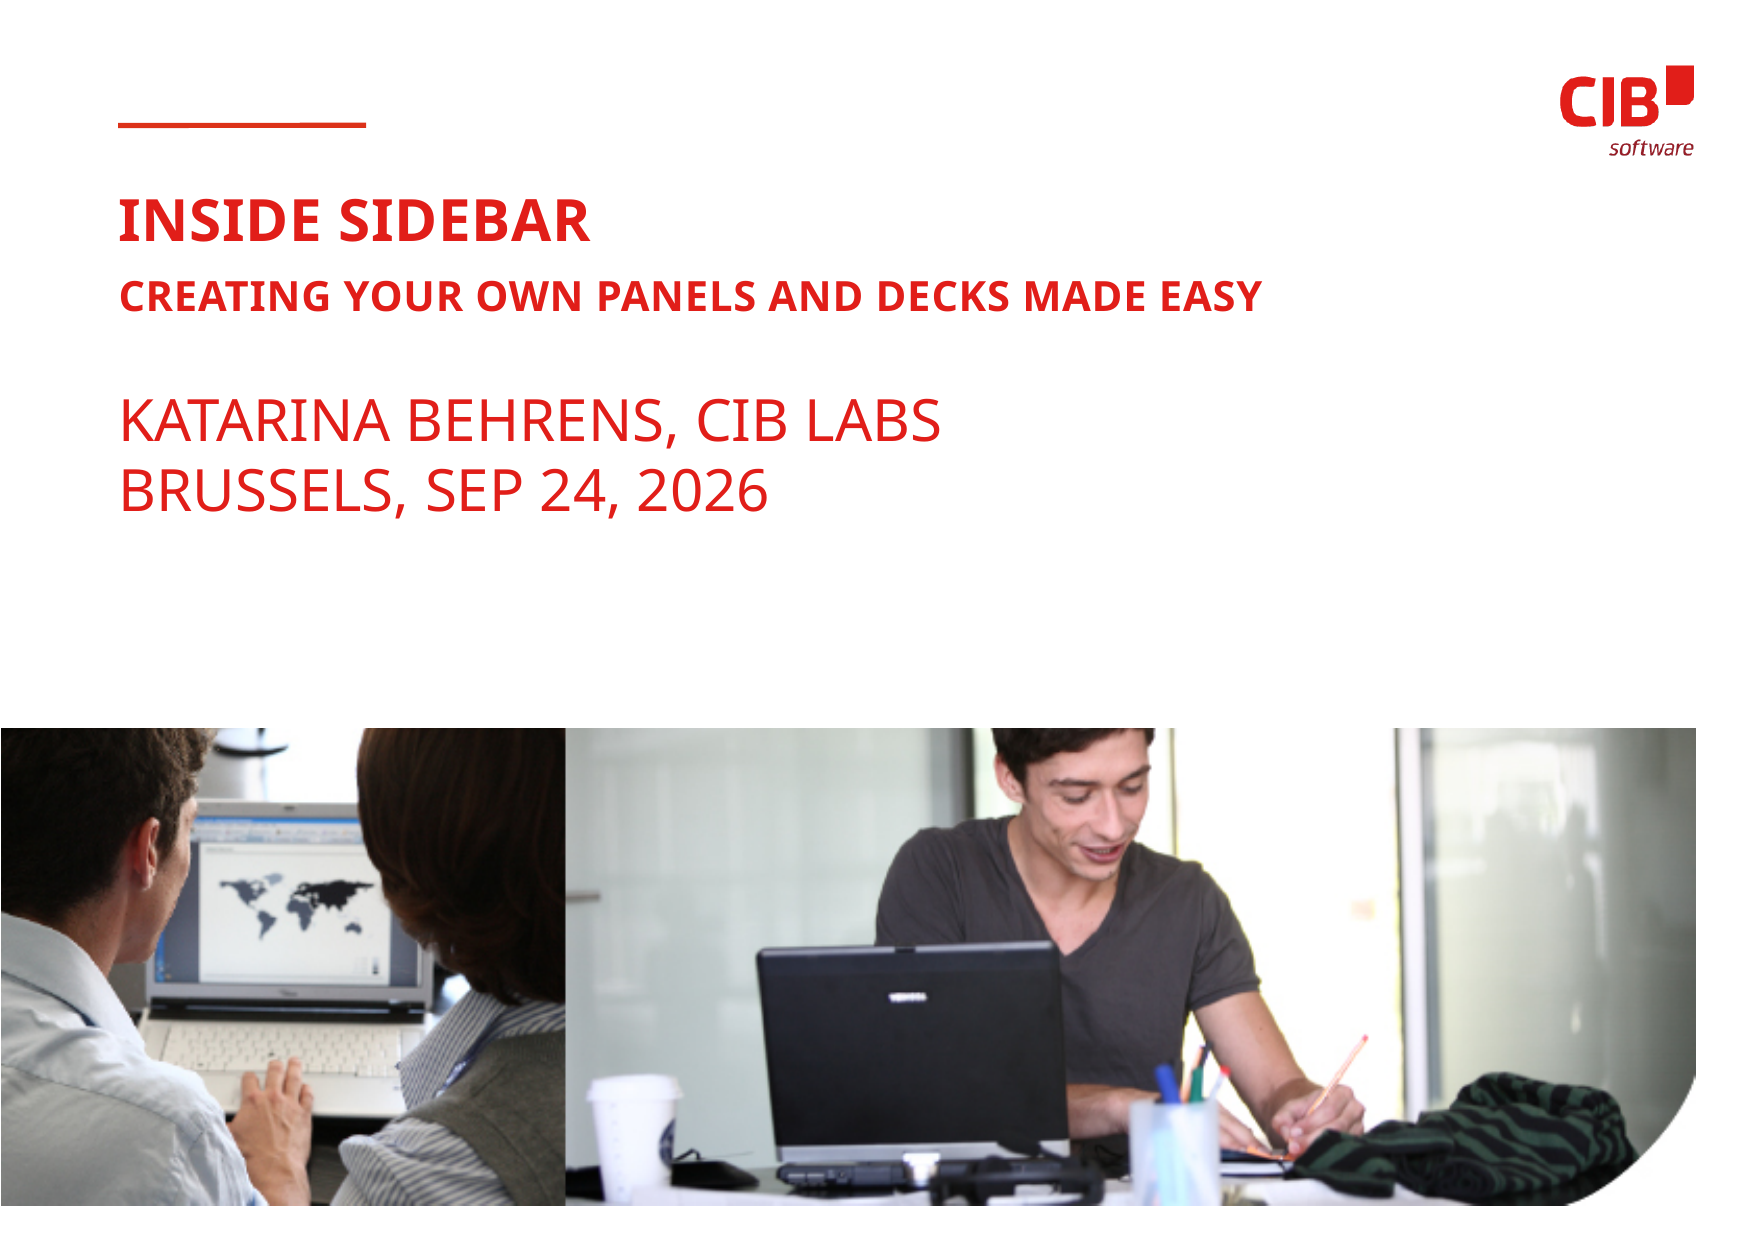

Inside Sidebar
Creating your own panels and decks made easy
# Katarina Behrens, CIB Labs
Brussels,